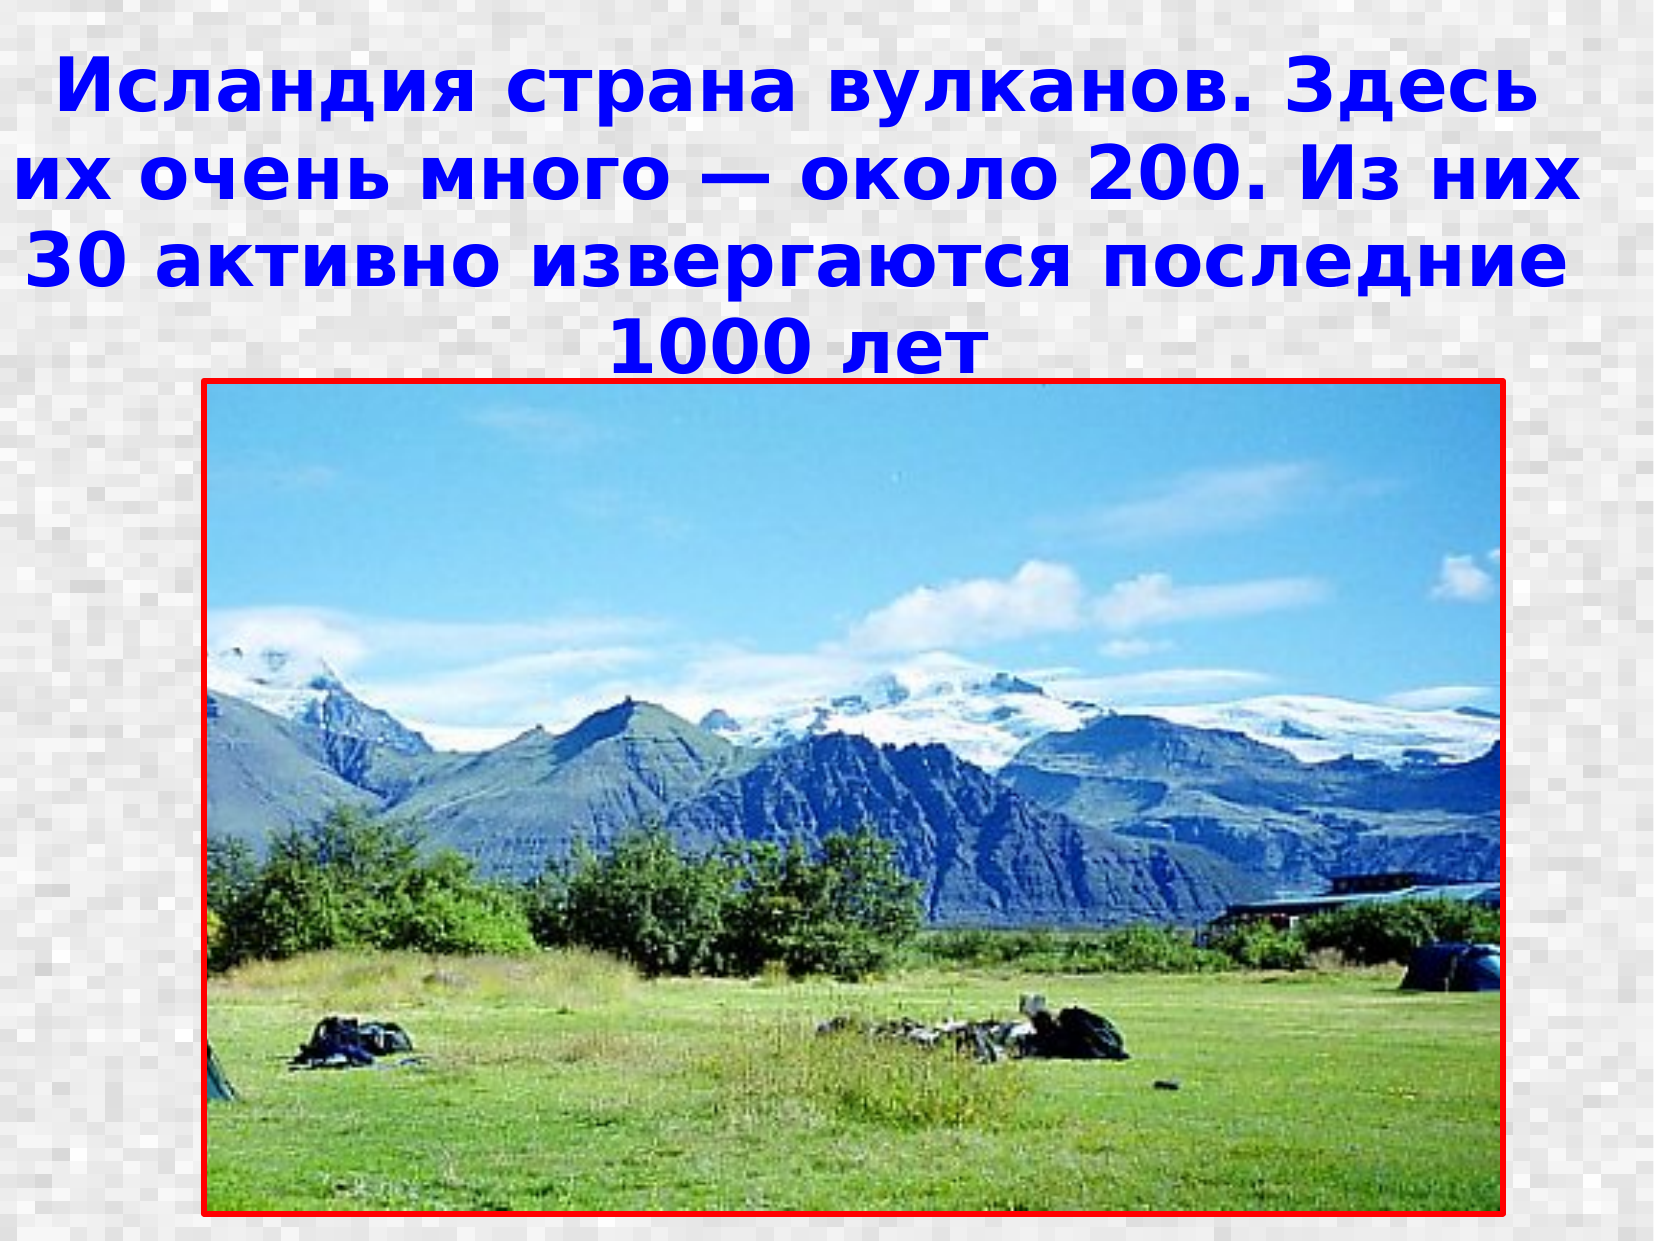

# Исландия страна вулканов. Здесь их очень много — около 200. Из них 30 активно извергаются последние 1000 лет